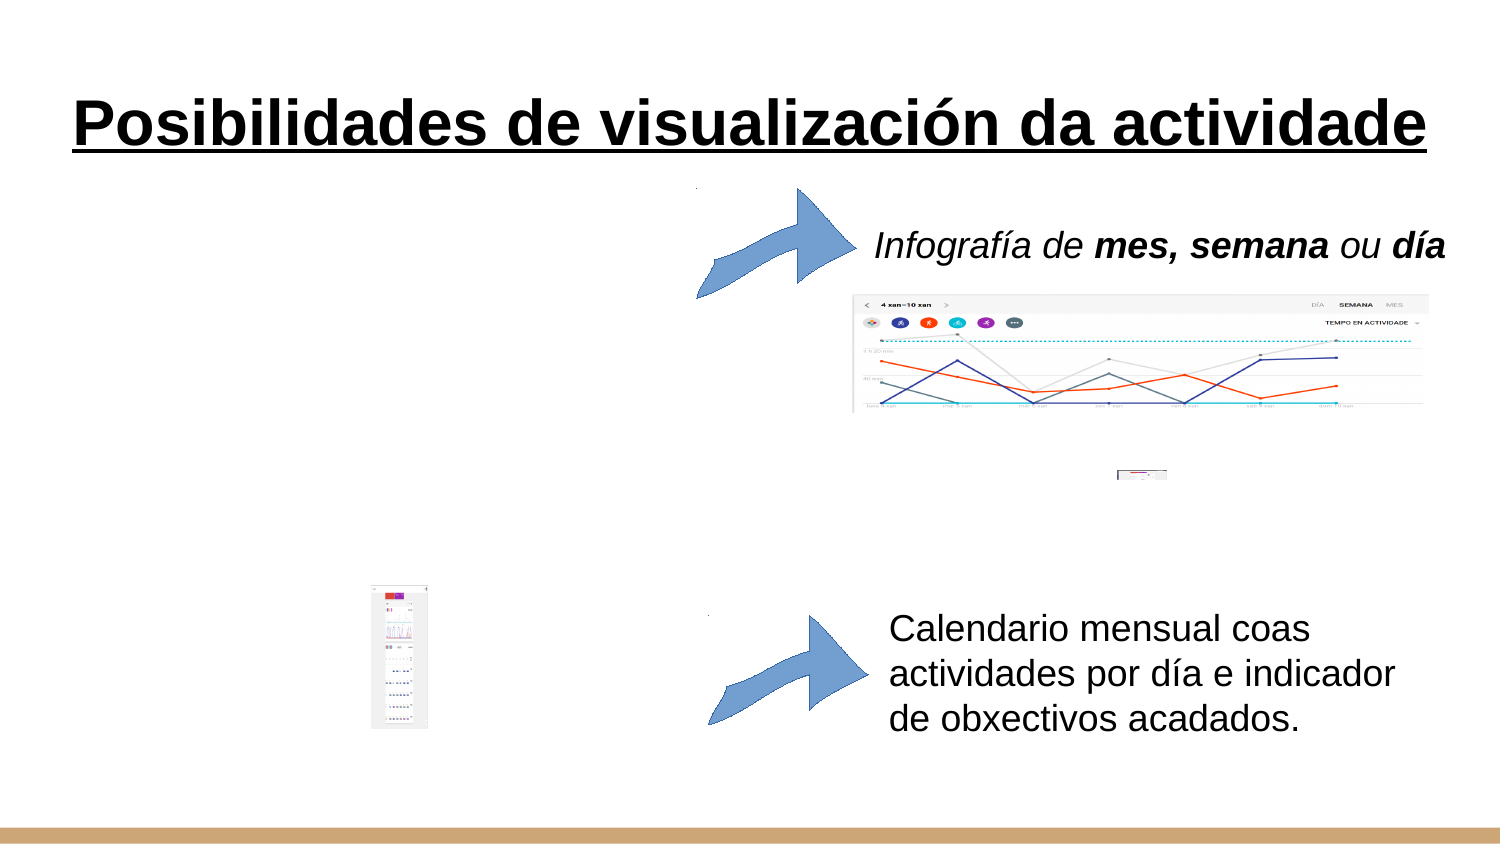

Posibilidades de visualización da actividade
Infografía de mes, semana ou día
Calendario mensual coas actividades por día e indicador de obxectivos acadados.